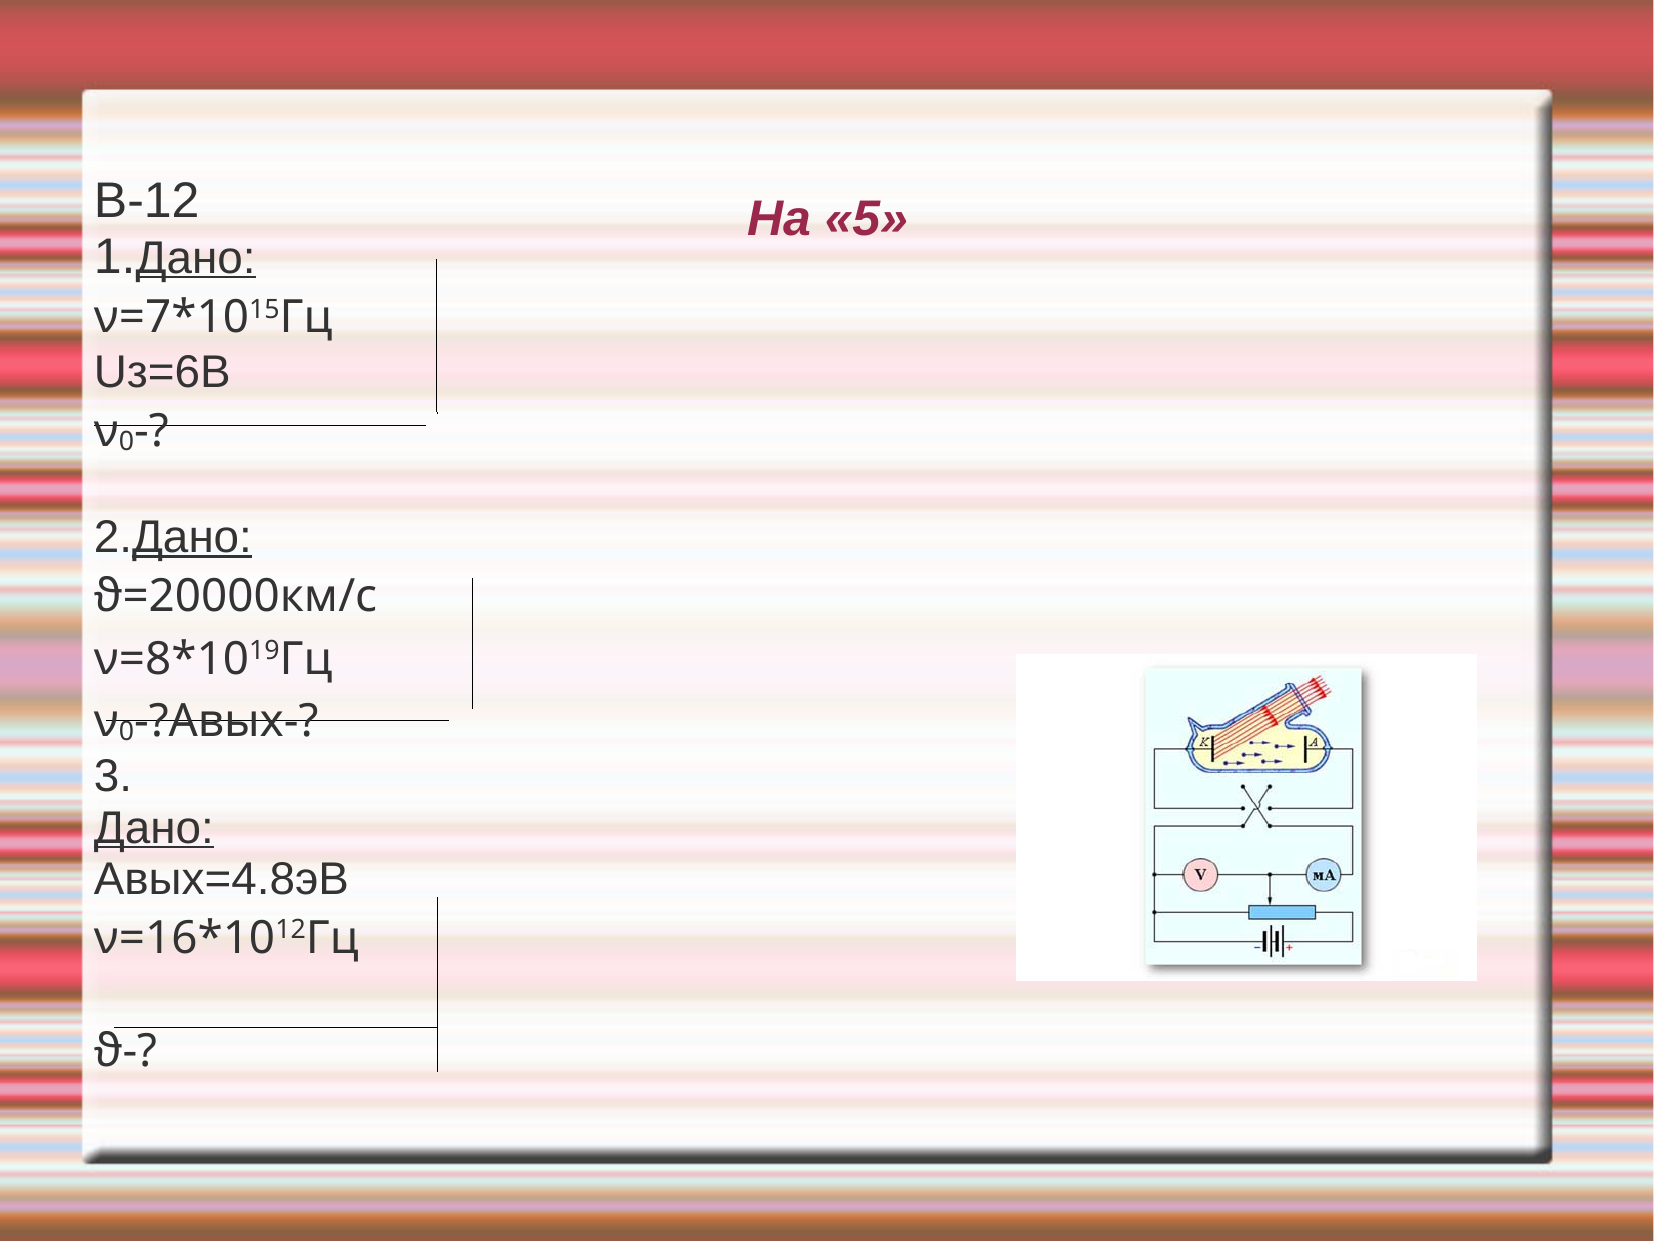

# На «5»
В-12
1.Дано:
ν=7*1015Гц
Uз=6В
ν0-?
2.Дано:
ϑ=20000км/с
ν=8*1019Гц
ν0-?Авых-?
3.
Дано:
Авых=4.8эВ
ν=16*1012Гц
ϑ-?